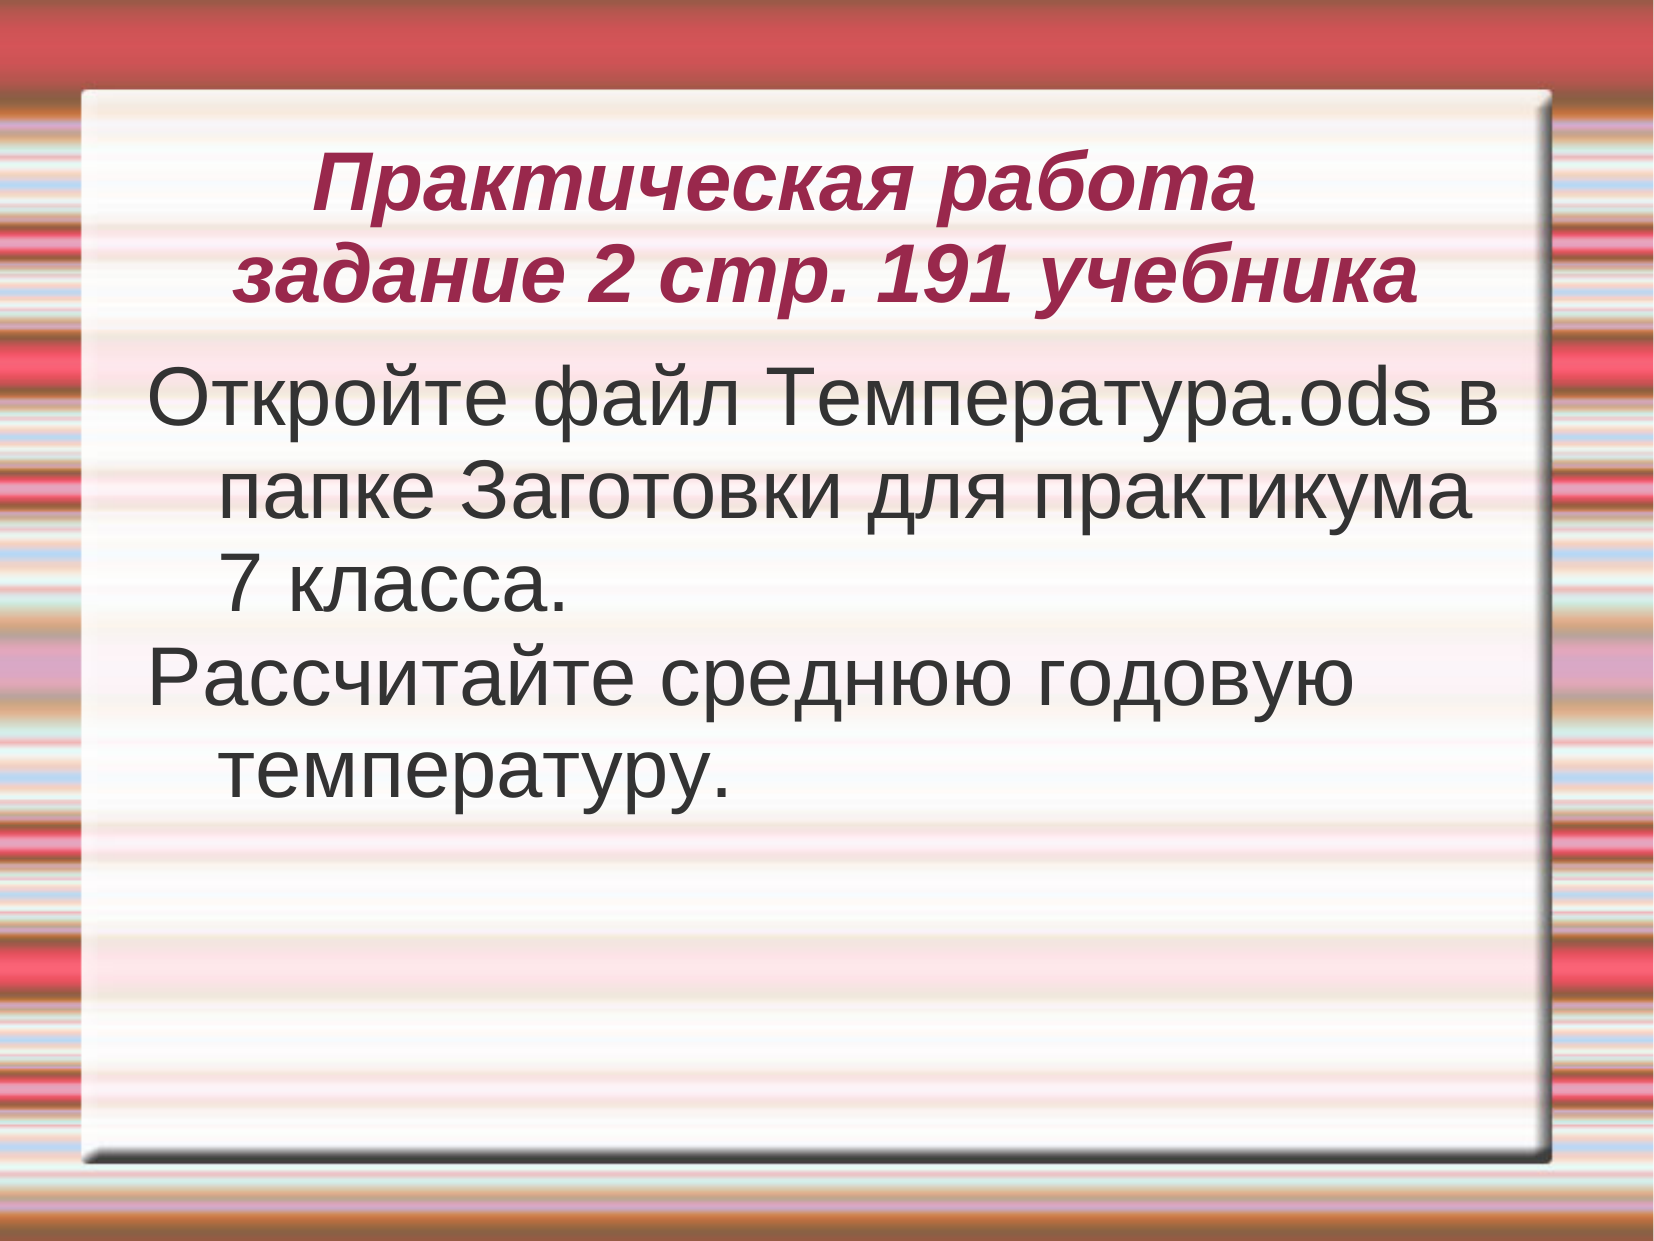

# Практическая работа задание 2 стр. 191 учебника
Откройте файл Температура.ods в папке Заготовки для практикума 7 класса.
Рассчитайте среднюю годовую температуру.